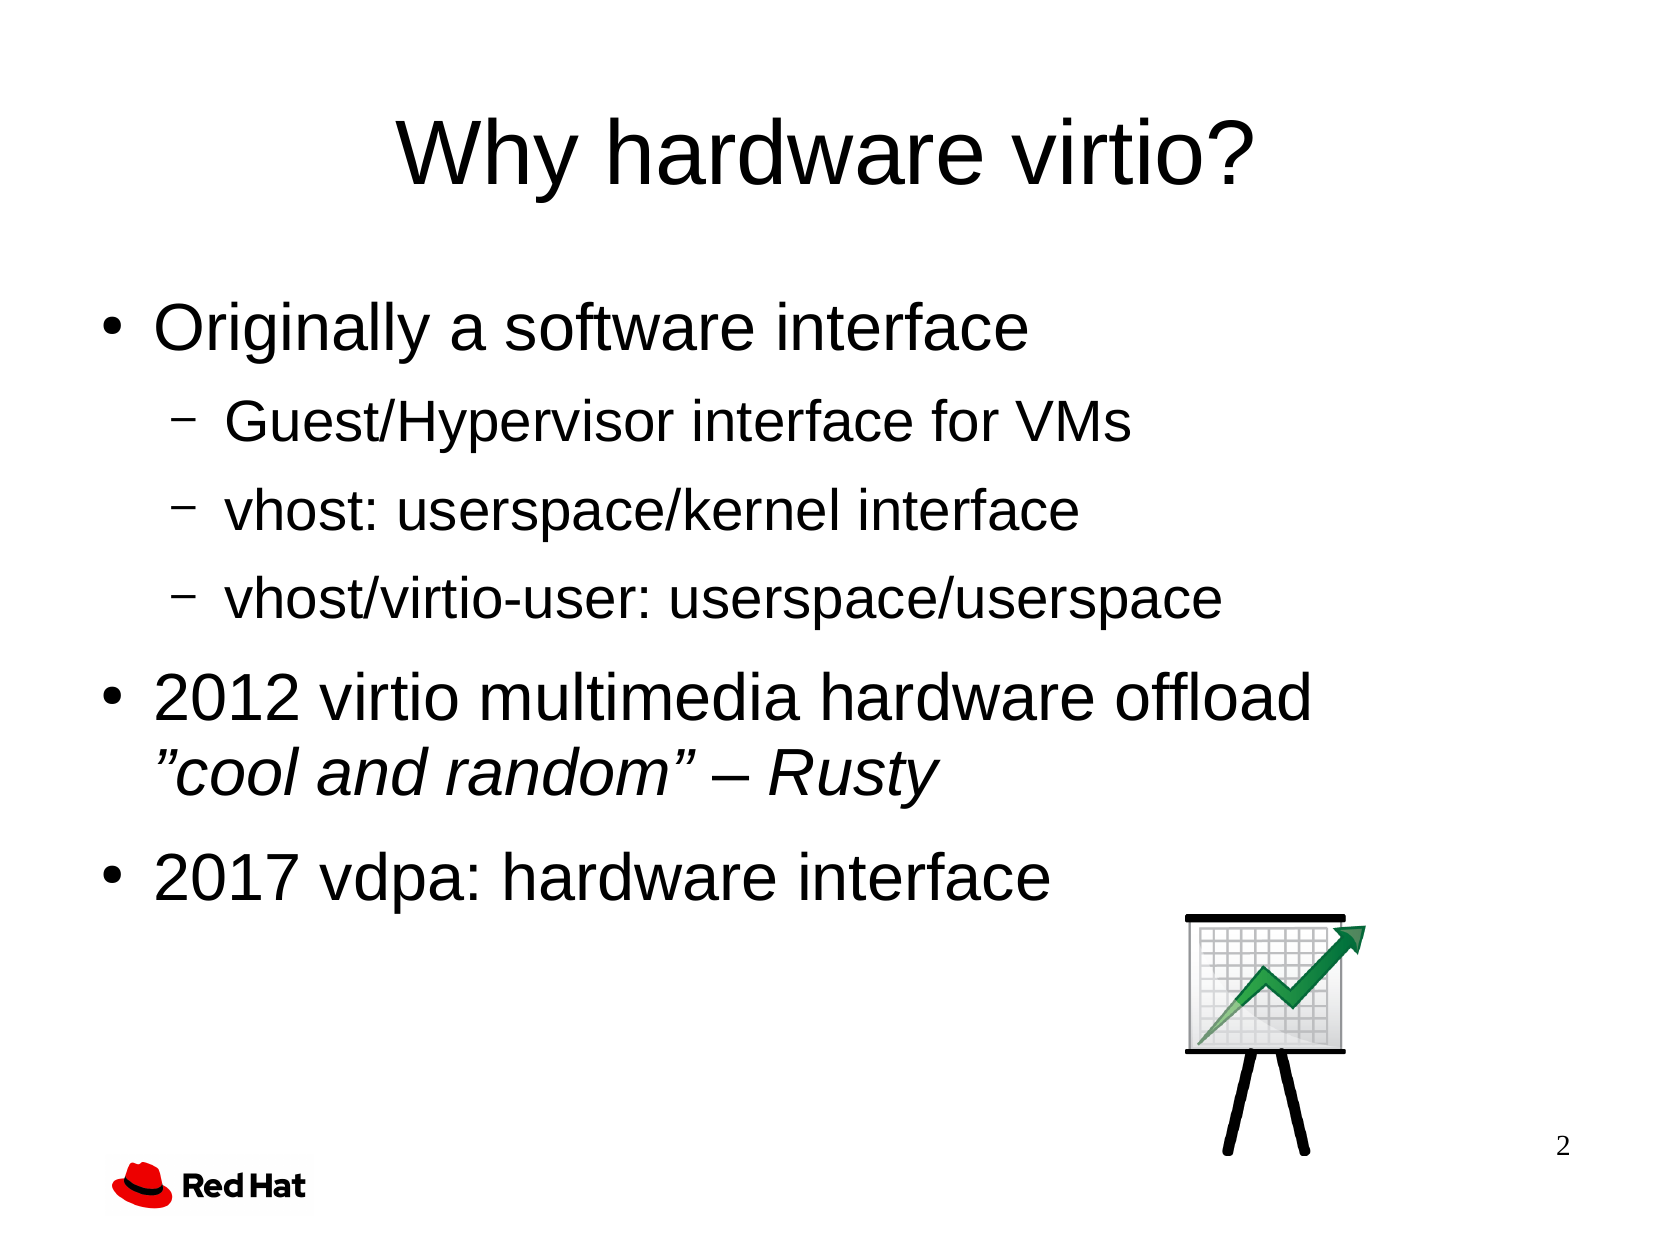

# Why hardware virtio?
Originally a software interface
Guest/Hypervisor interface for VMs
vhost: userspace/kernel interface
vhost/virtio-user: userspace/userspace
2012 virtio multimedia hardware offload
”cool and random” – Rusty
2017 vdpa: hardware interface
2